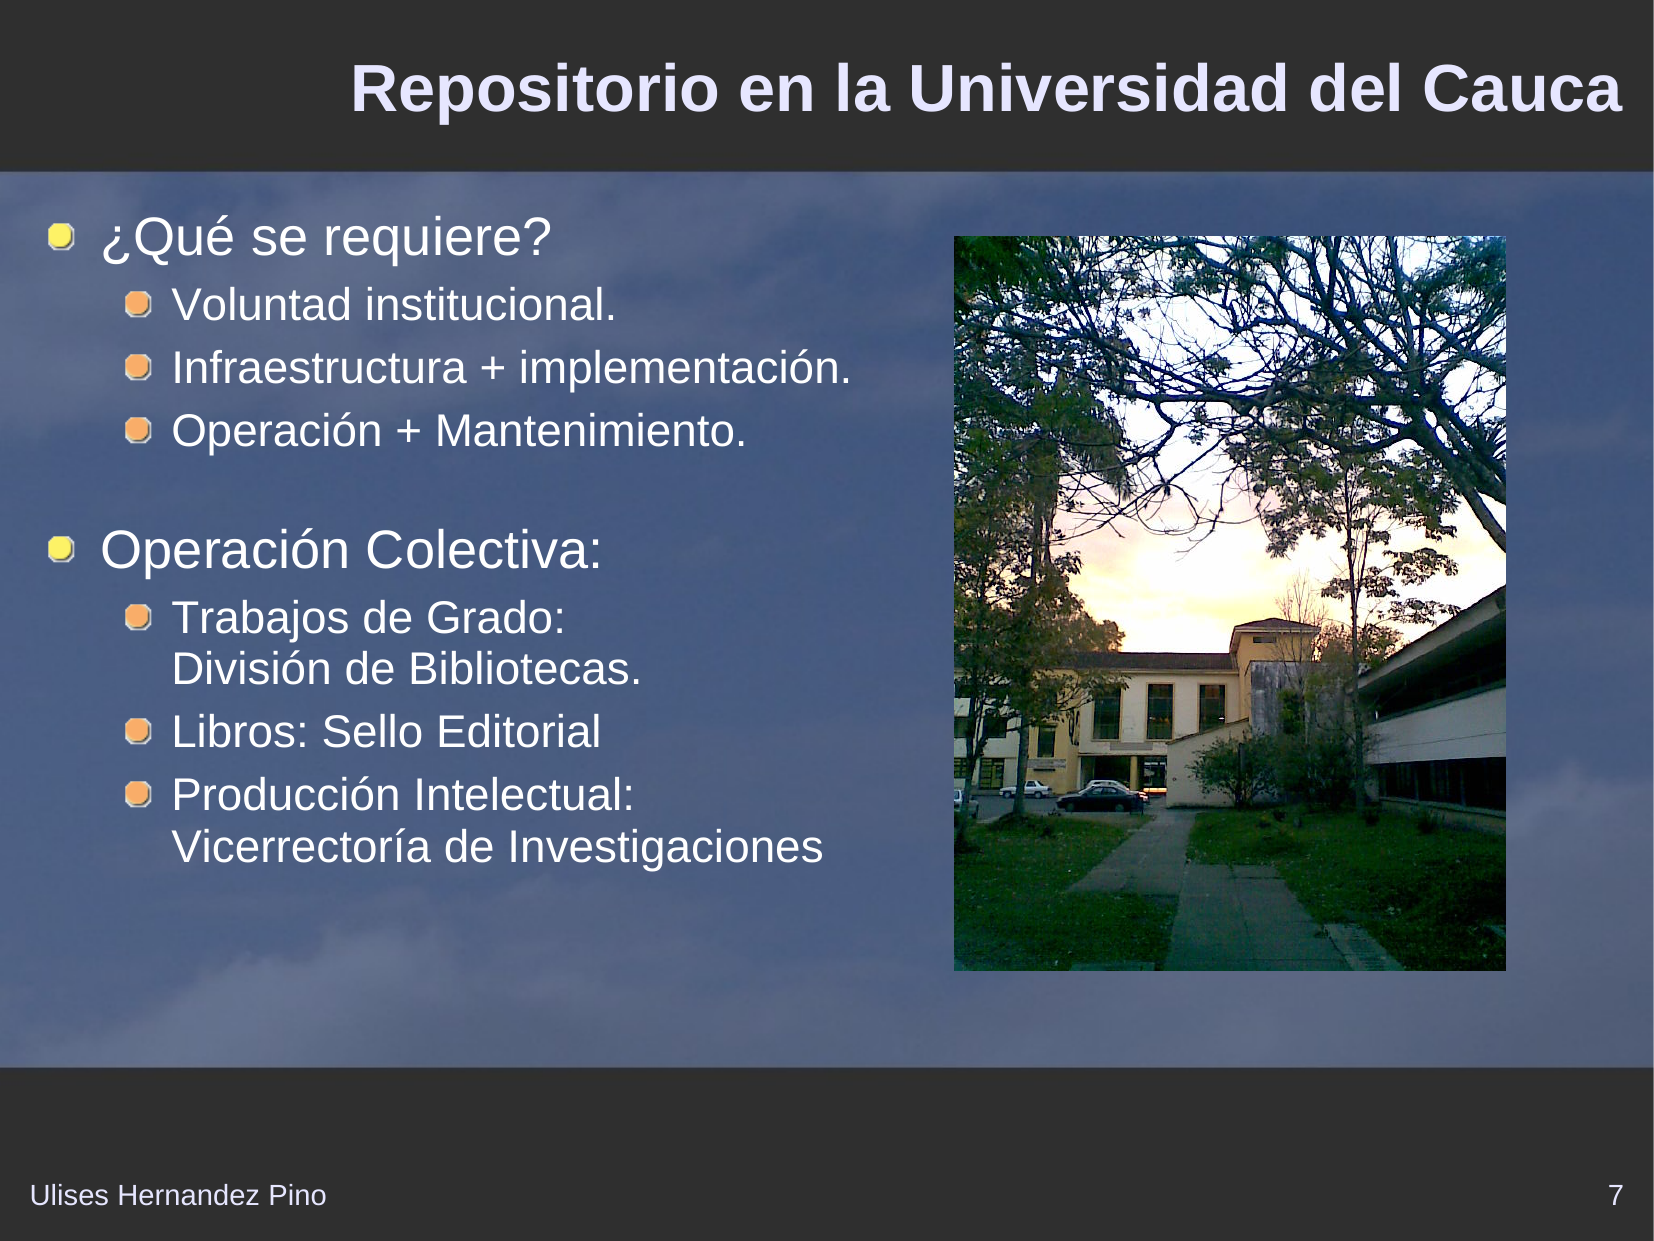

# Repositorio en la Universidad del Cauca
¿Qué se requiere?
Voluntad institucional.
Infraestructura + implementación.
Operación + Mantenimiento.
Operación Colectiva:
Trabajos de Grado:
División de Bibliotecas.
Libros: Sello Editorial
Producción Intelectual: Vicerrectoría de Investigaciones
Ulises Hernandez Pino
7